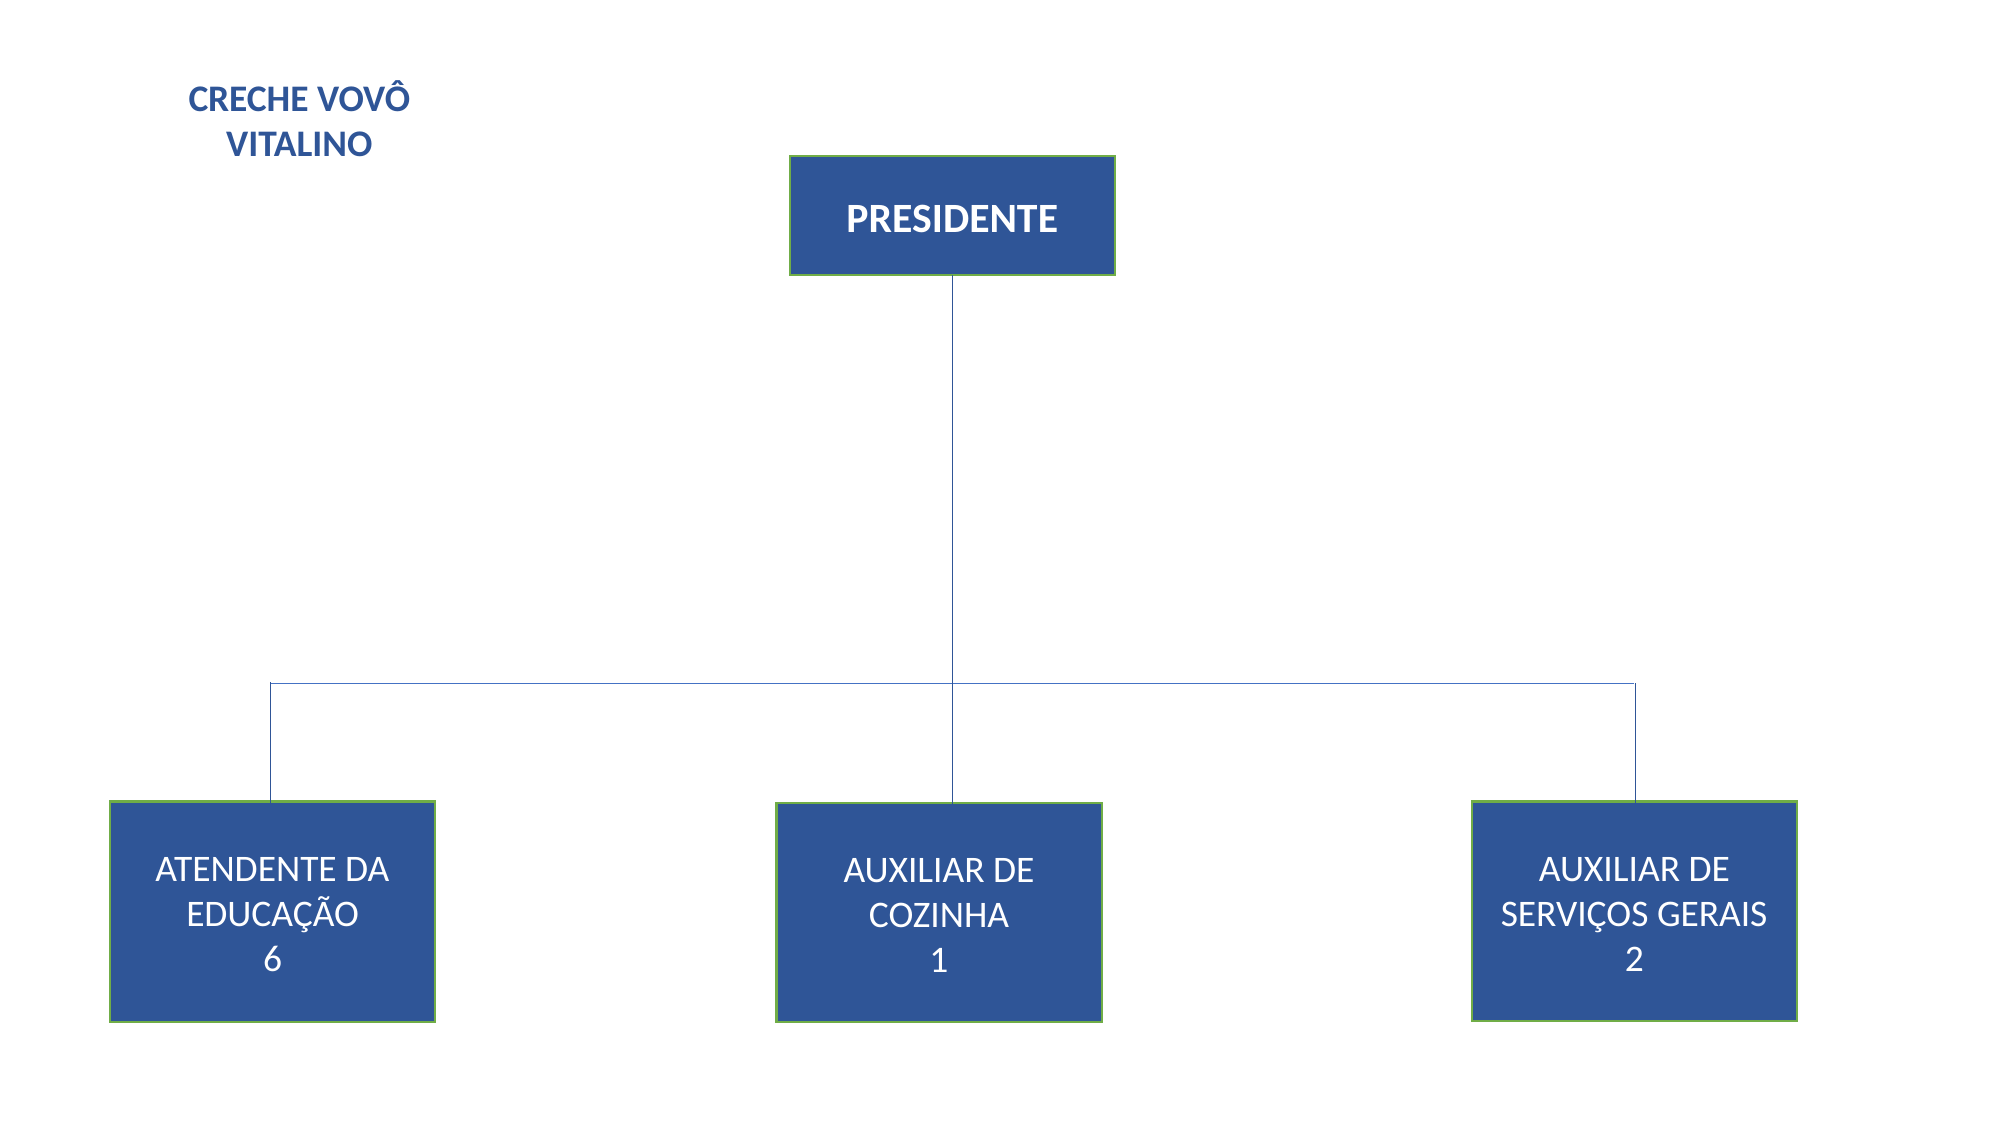

CRECHE VOVÔ VITALINO
PRESIDENTE
ATENDENTE DA EDUCAÇÃO
6
AUXILIAR DE SERVIÇOS GERAIS
2
AUXILIAR DE COZINHA
1